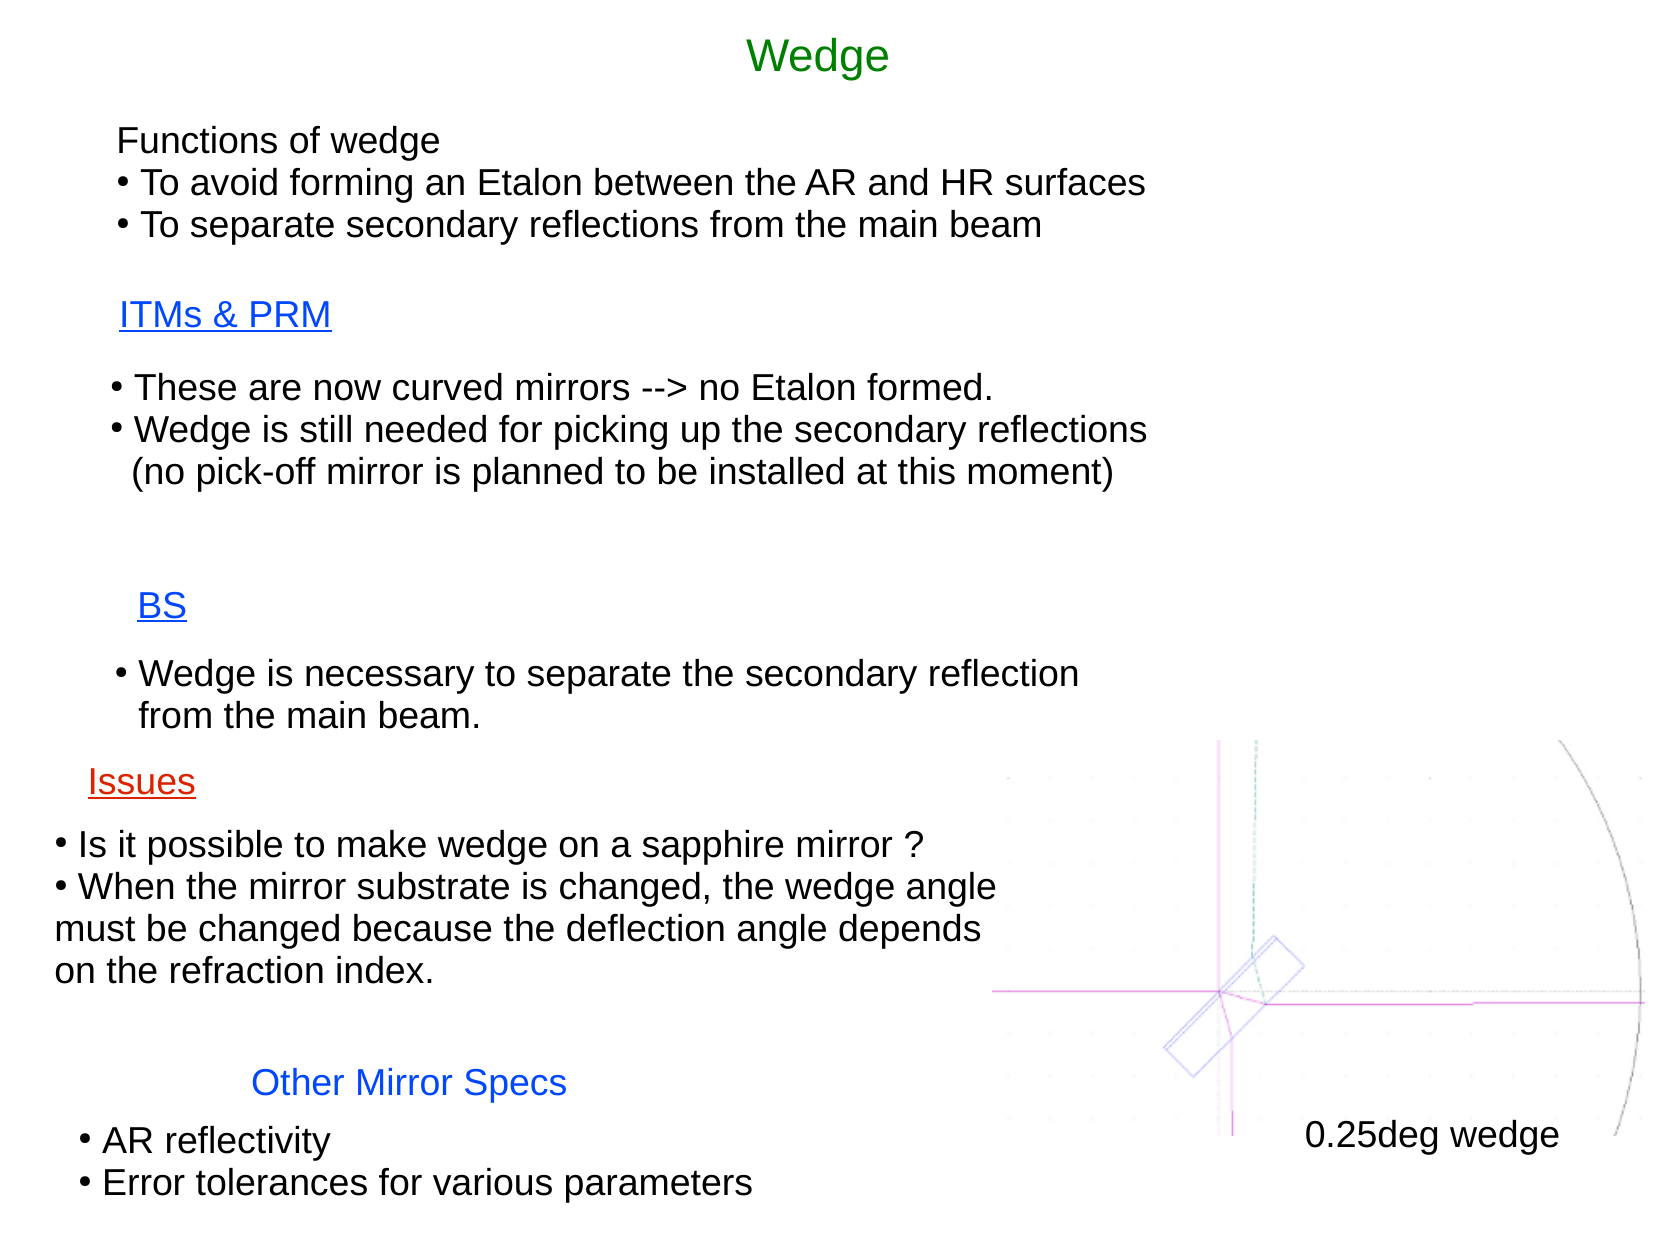

Wedge
Functions of wedge
 To avoid forming an Etalon between the AR and HR surfaces
 To separate secondary reflections from the main beam
ITMs & PRM
 These are now curved mirrors --> no Etalon formed.
 Wedge is still needed for picking up the secondary reflections
 (no pick-off mirror is planned to be installed at this moment)
BS
 Wedge is necessary to separate the secondary reflection
 from the main beam.
Issues
 Is it possible to make wedge on a sapphire mirror ?
 When the mirror substrate is changed, the wedge angle
must be changed because the deflection angle depends
on the refraction index.
Other Mirror Specs
0.25deg wedge
 AR reflectivity
 Error tolerances for various parameters